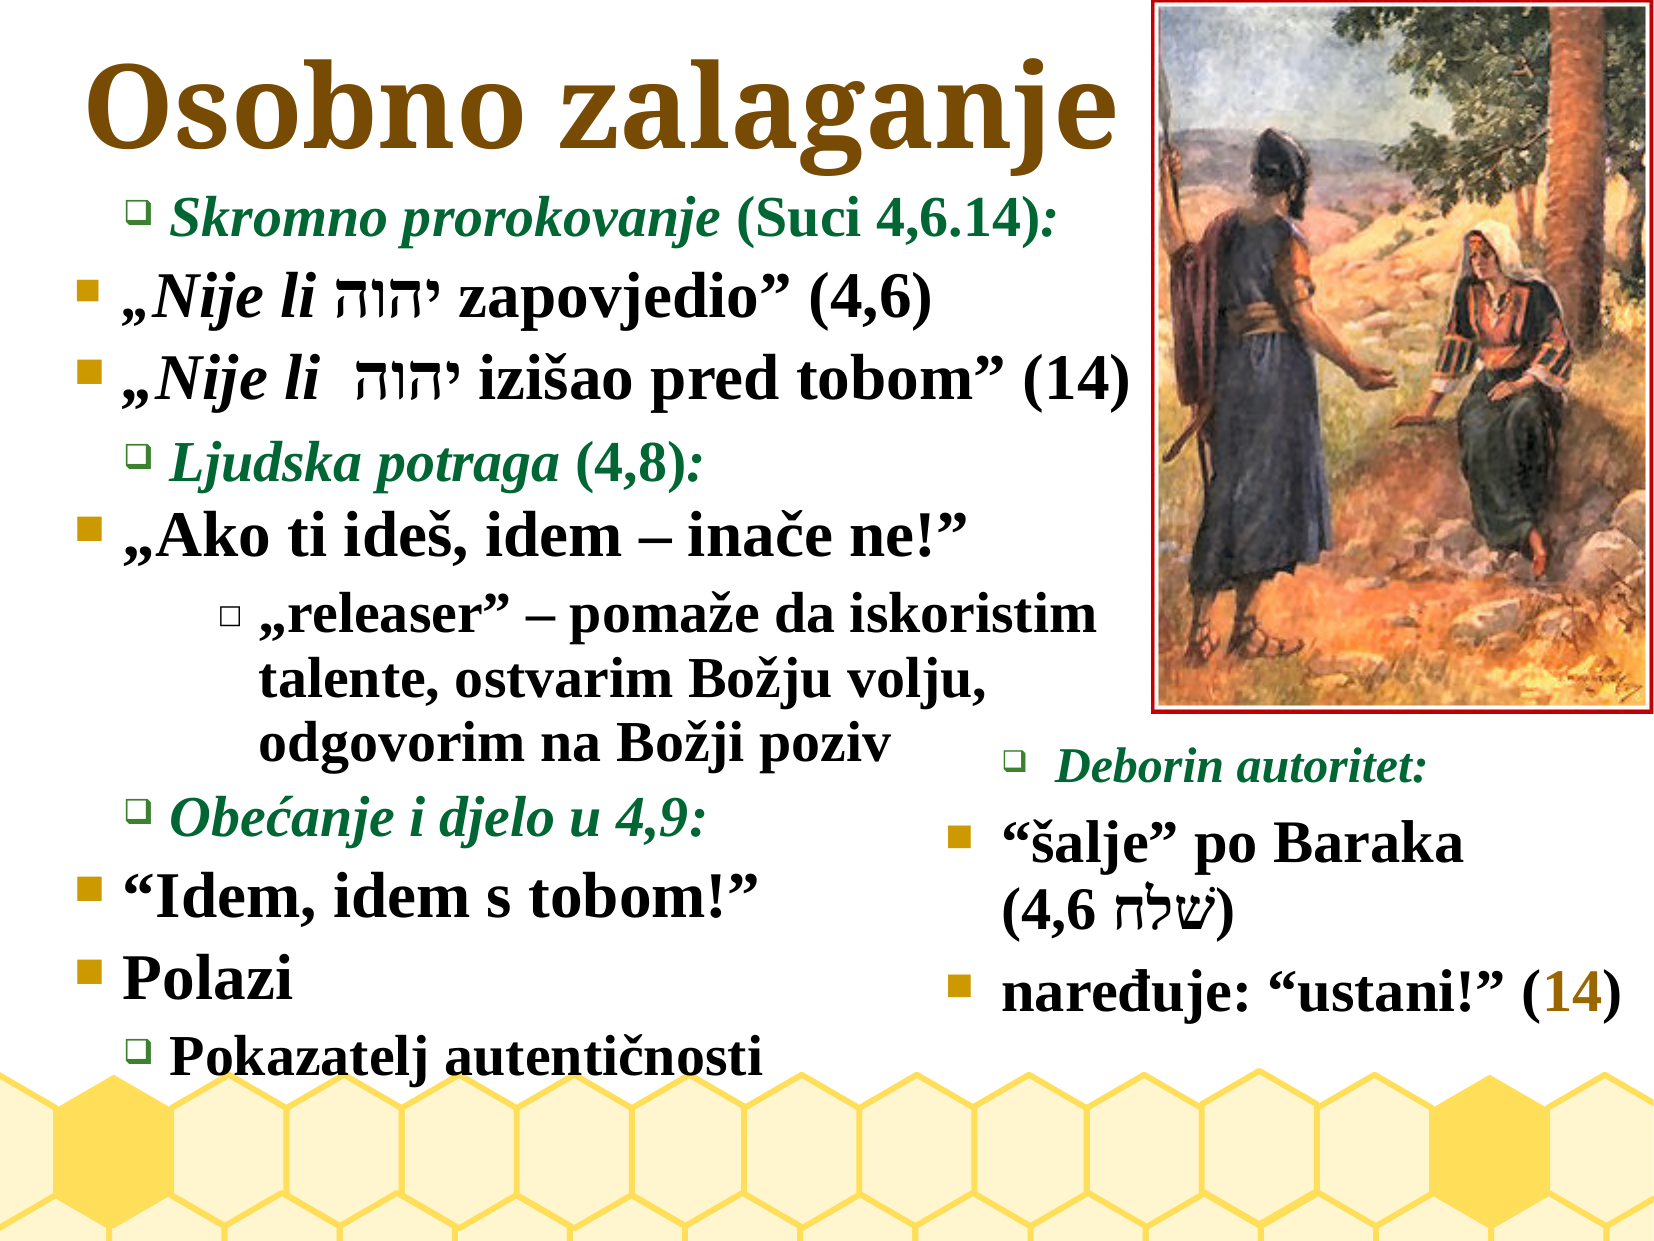

# Osobno zalaganje
Skromno prorokovanje (Suci 4,6.14):
„Nije li יהוה zapovjedio” (4,6)
„Nije li יהוה izišao pred tobom” (14)
Ljudska potraga (4,8):
„Ako ti ideš, idem – inače ne!”
„releaser” – pomaže da iskoristim talente, ostvarim Božju volju, odgovorim na Božji poziv
Obećanje i djelo u 4,9:
“Idem, idem s tobom!”
Polazi
Pokazatelj autentičnosti
Deborin autoritet:
“šalje” po Baraka
(שׁלח 4,6)
naređuje: “ustani!” (14)